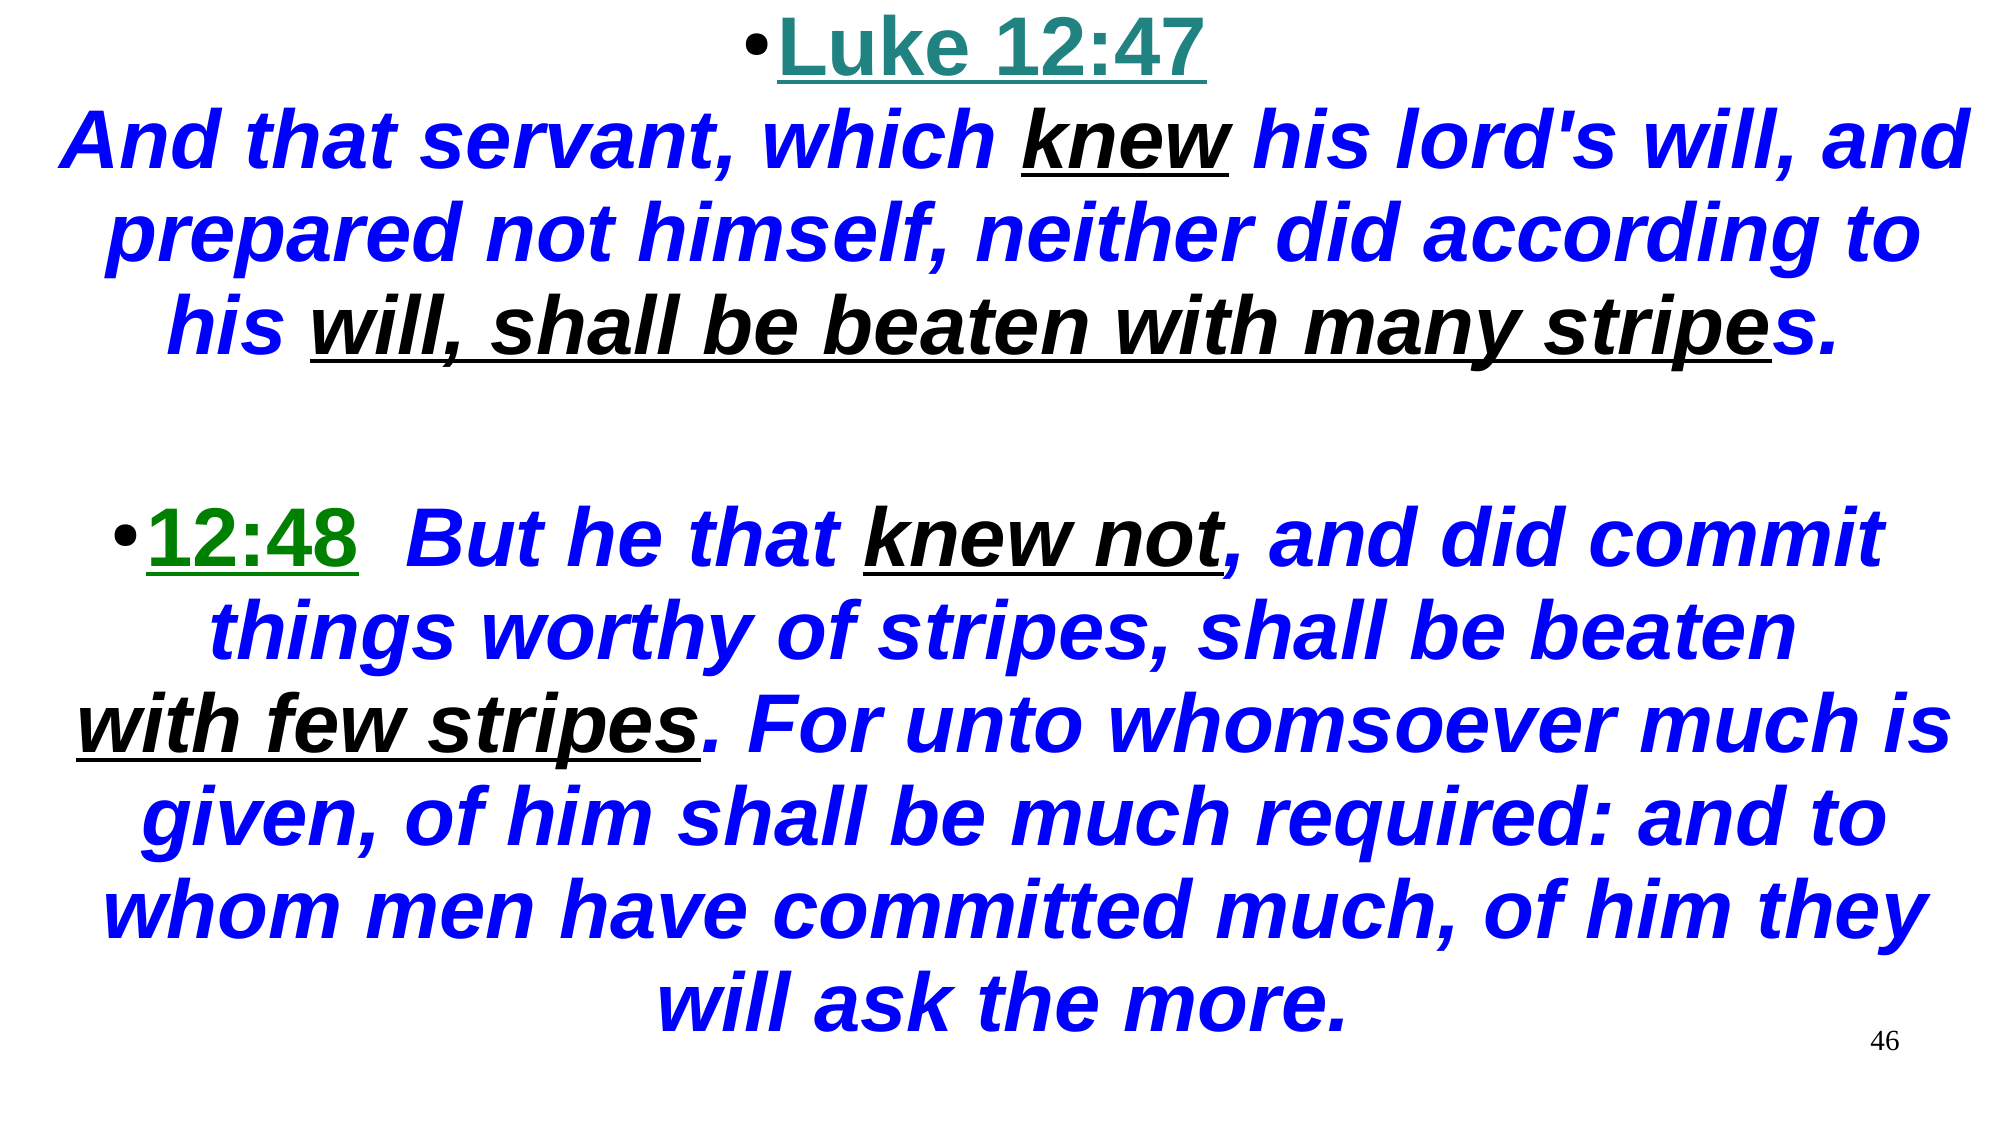

# Luke 12:47  And that servant, which knew his lord's will, and prepared not himself, neither did according to his will, shall be beaten with many stripes.
12:48  But he that knew not, and did commit things worthy of stripes, shall be beaten
with few stripes. For unto whomsoever much is given, of him shall be much required: and to whom men have committed much, of him they will ask the more.
46